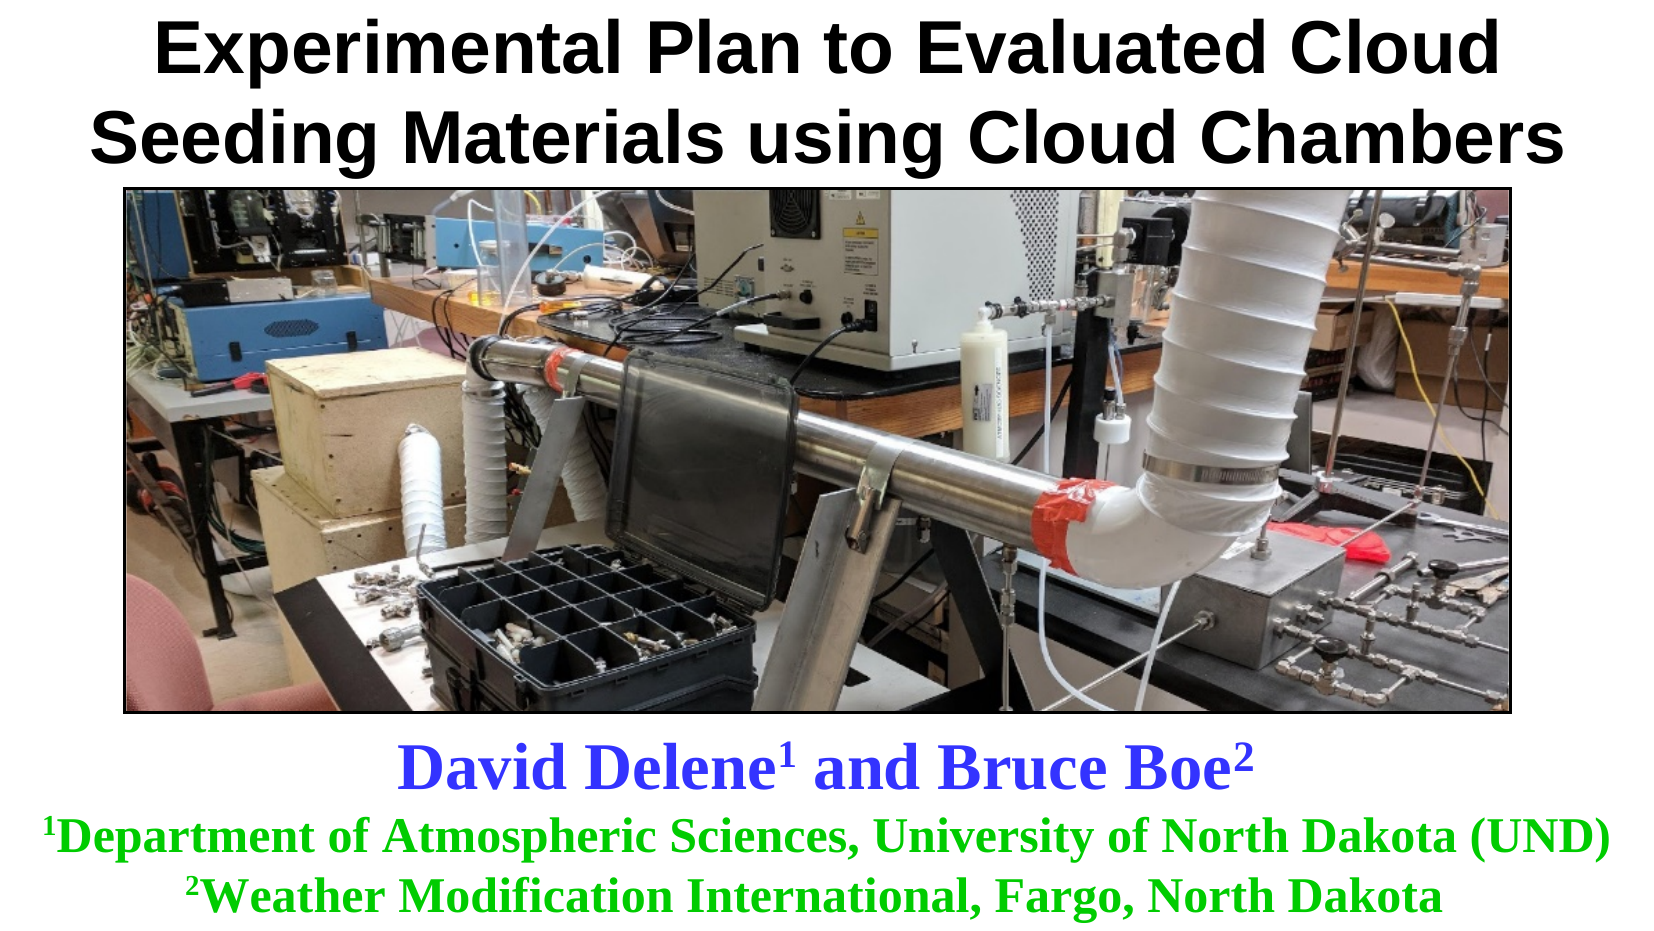

# Experimental Plan to Evaluated Cloud Seeding Materials using Cloud Chambers
David Delene1 and Bruce Boe2
1Department of Atmospheric Sciences, University of North Dakota (UND)
2Weather Modification International, Fargo, North Dakota